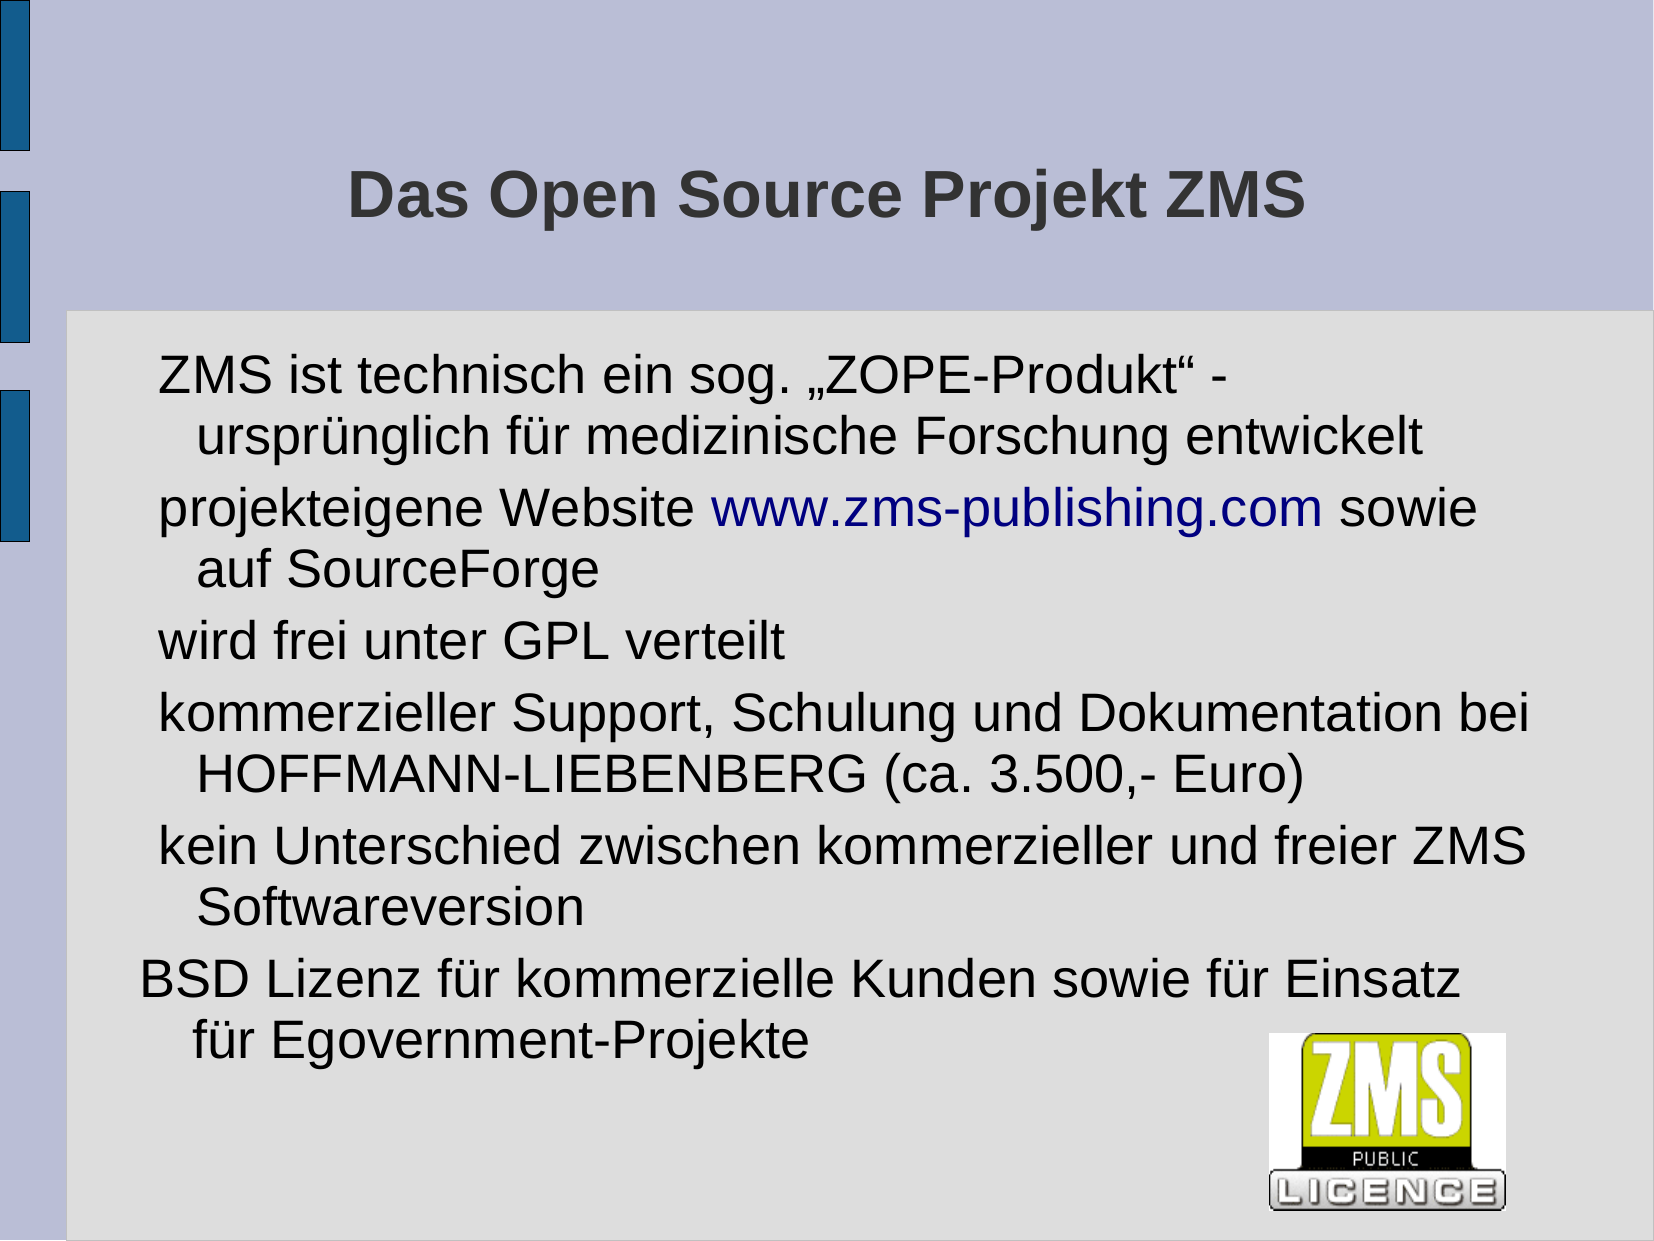

# Das Open Source Projekt ZMS
ZMS ist technisch ein sog. „ZOPE-Produkt“ - ursprünglich für medizinische Forschung entwickelt
projekteigene Website www.zms-publishing.com sowie auf SourceForge
wird frei unter GPL verteilt
kommerzieller Support, Schulung und Dokumentation bei HOFFMANN-LIEBENBERG (ca. 3.500,- Euro)
kein Unterschied zwischen kommerzieller und freier ZMS Softwareversion
BSD Lizenz für kommerzielle Kunden sowie für Einsatz für Egovernment-Projekte